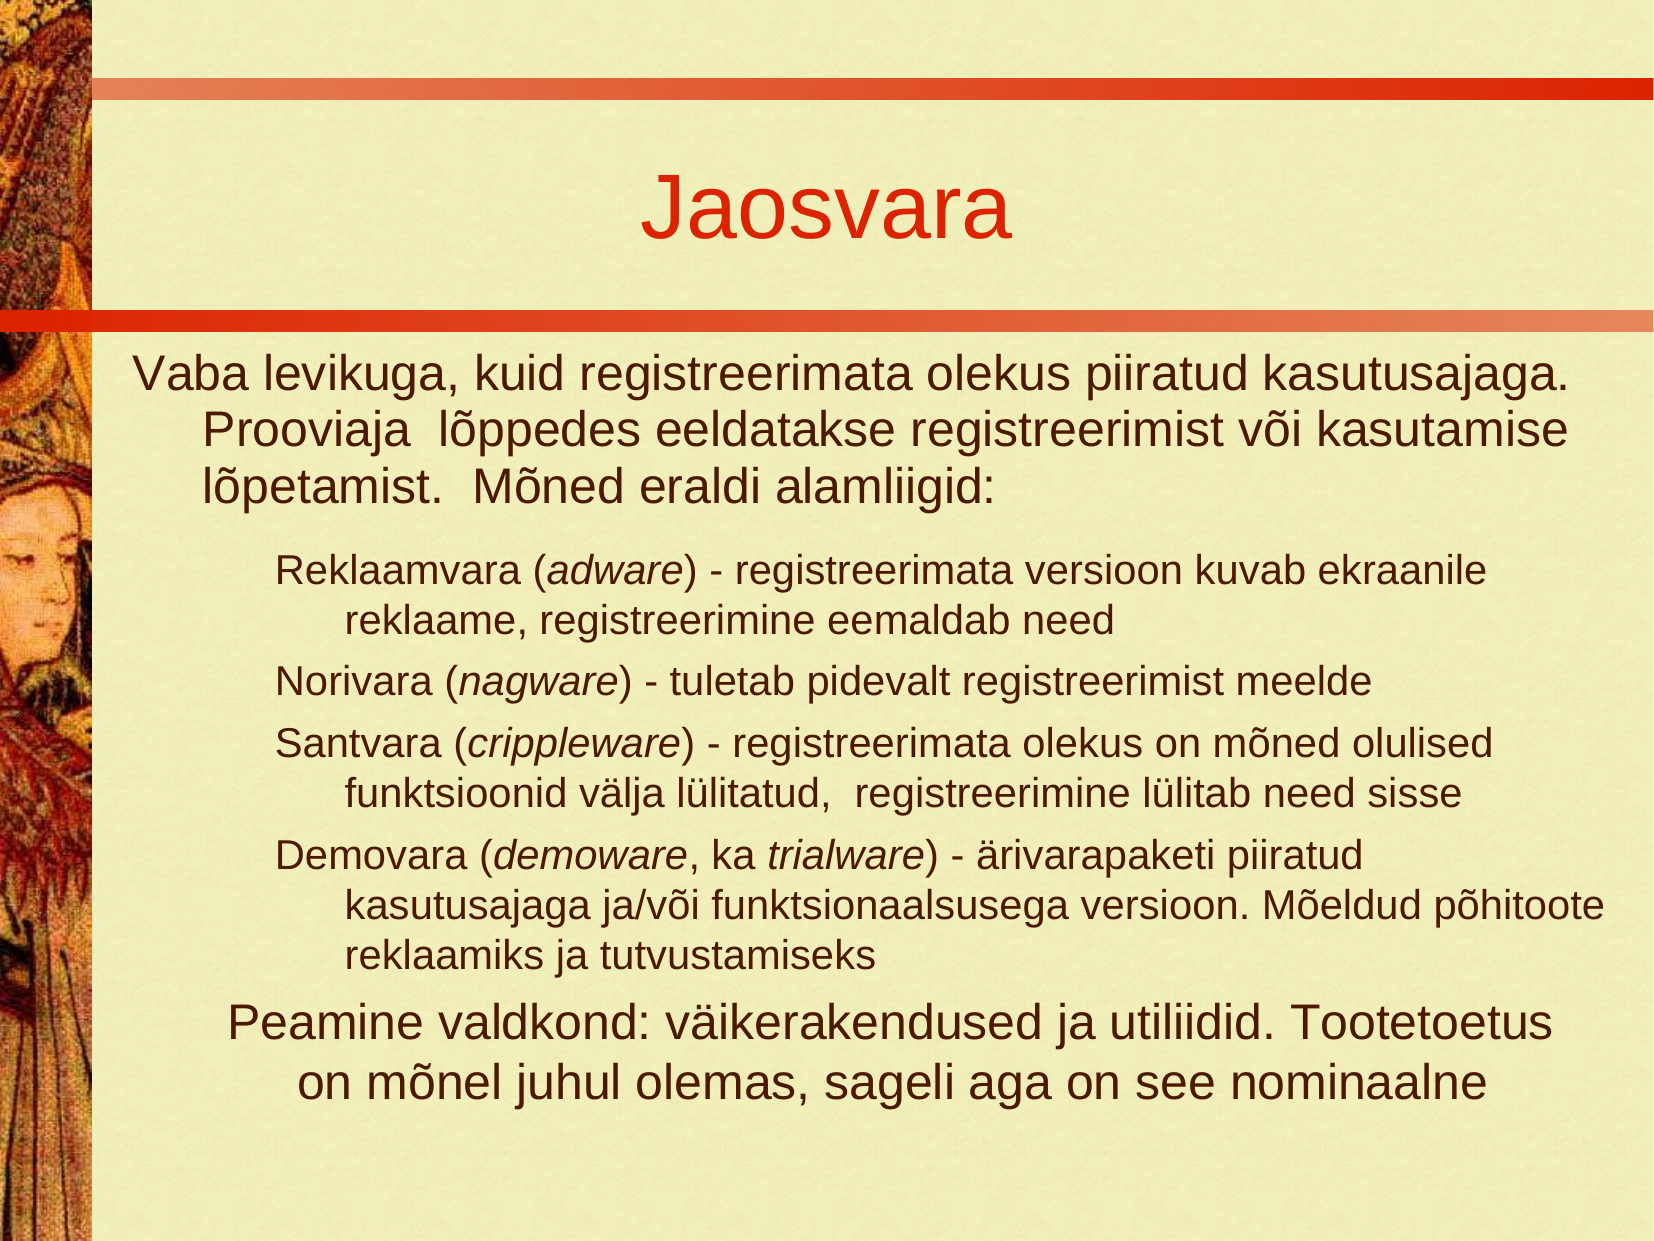

# Jaosvara
Vaba levikuga, kuid registreerimata olekus piiratud kasutusajaga. Prooviaja lõppedes eeldatakse registreerimist või kasutamise lõpetamist. Mõned eraldi alamliigid:
Reklaamvara (adware) - registreerimata versioon kuvab ekraanile reklaame, registreerimine eemaldab need
Norivara (nagware) - tuletab pidevalt registreerimist meelde
Santvara (crippleware) - registreerimata olekus on mõned olulised funktsioonid välja lülitatud, registreerimine lülitab need sisse
Demovara (demoware, ka trialware) - ärivarapaketi piiratud kasutusajaga ja/või funktsionaalsusega versioon. Mõeldud põhitoote reklaamiks ja tutvustamiseks
Peamine valdkond: väikerakendused ja utiliidid. Tootetoetus on mõnel juhul olemas, sageli aga on see nominaalne